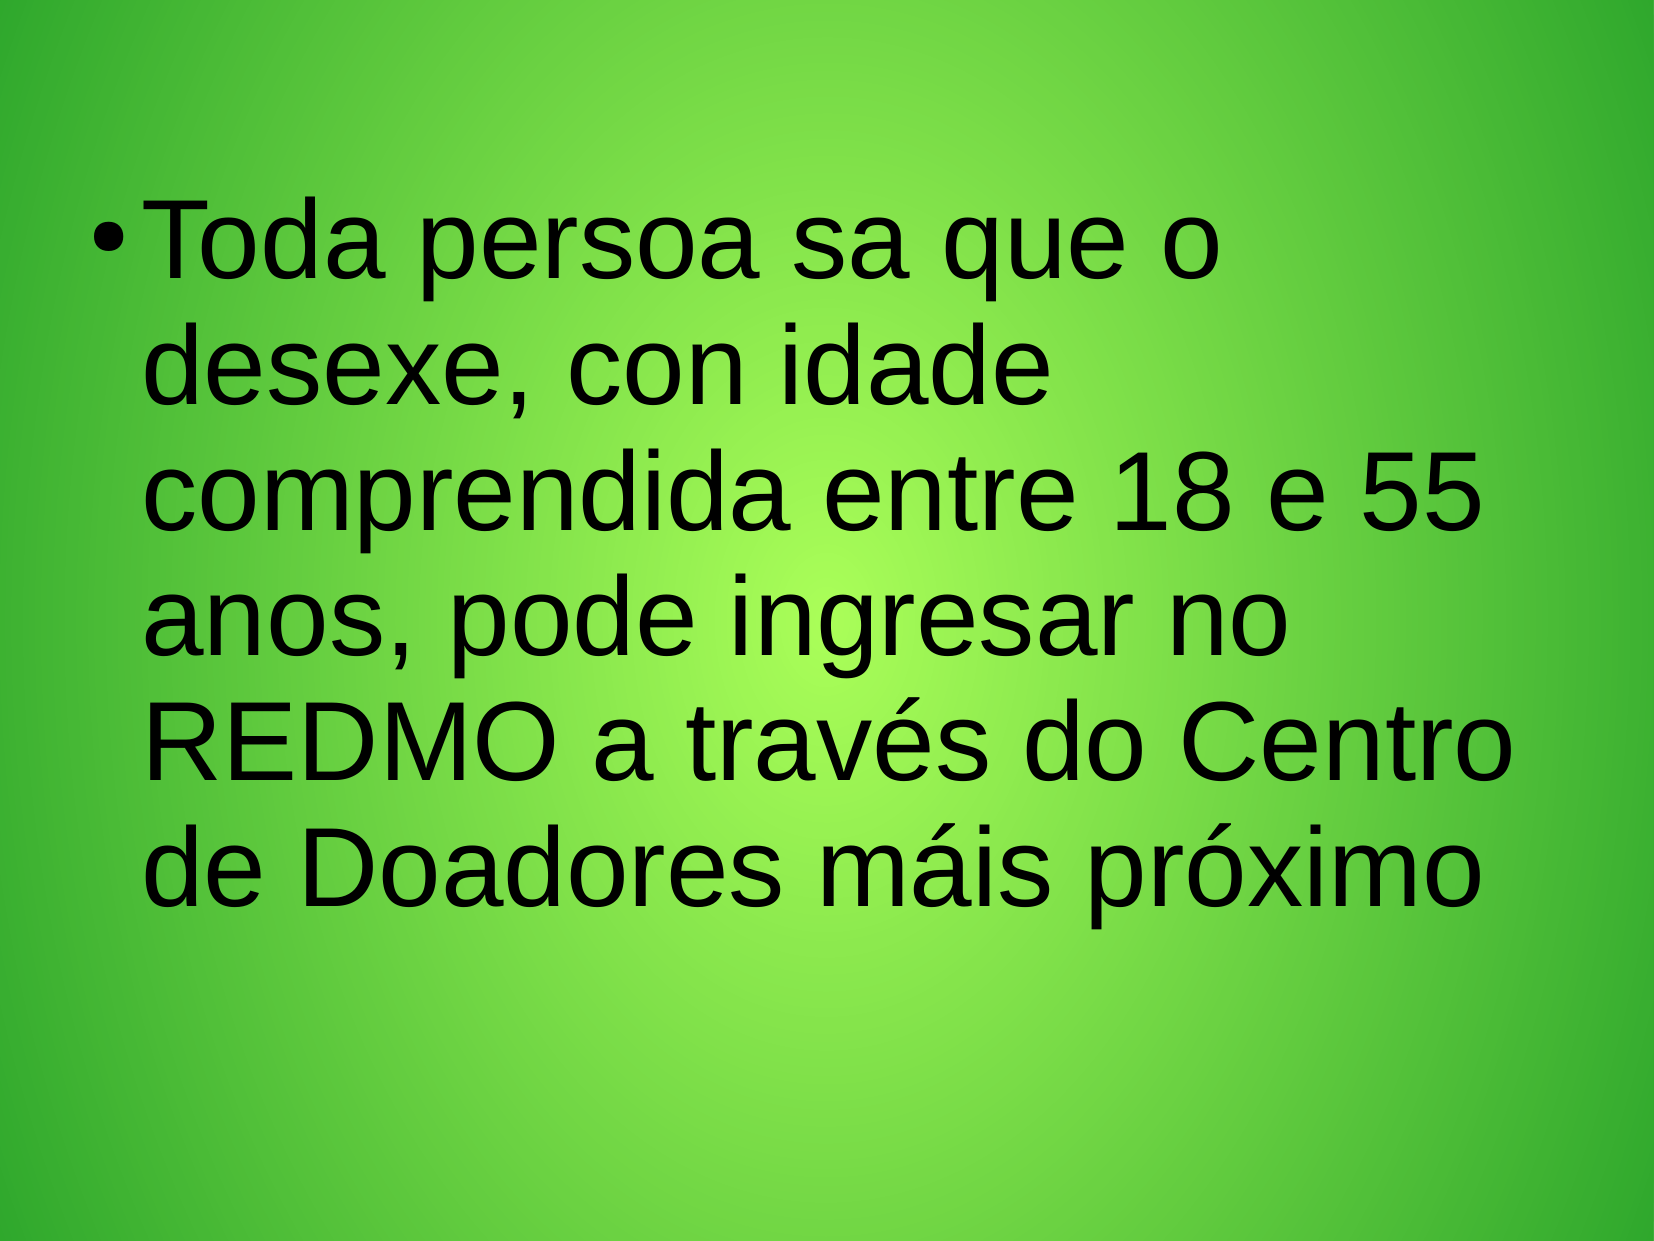

# Toda persoa sa que o desexe, con idade comprendida entre 18 e 55 anos, pode ingresar no REDMO a través do Centro de Doadores máis próximo